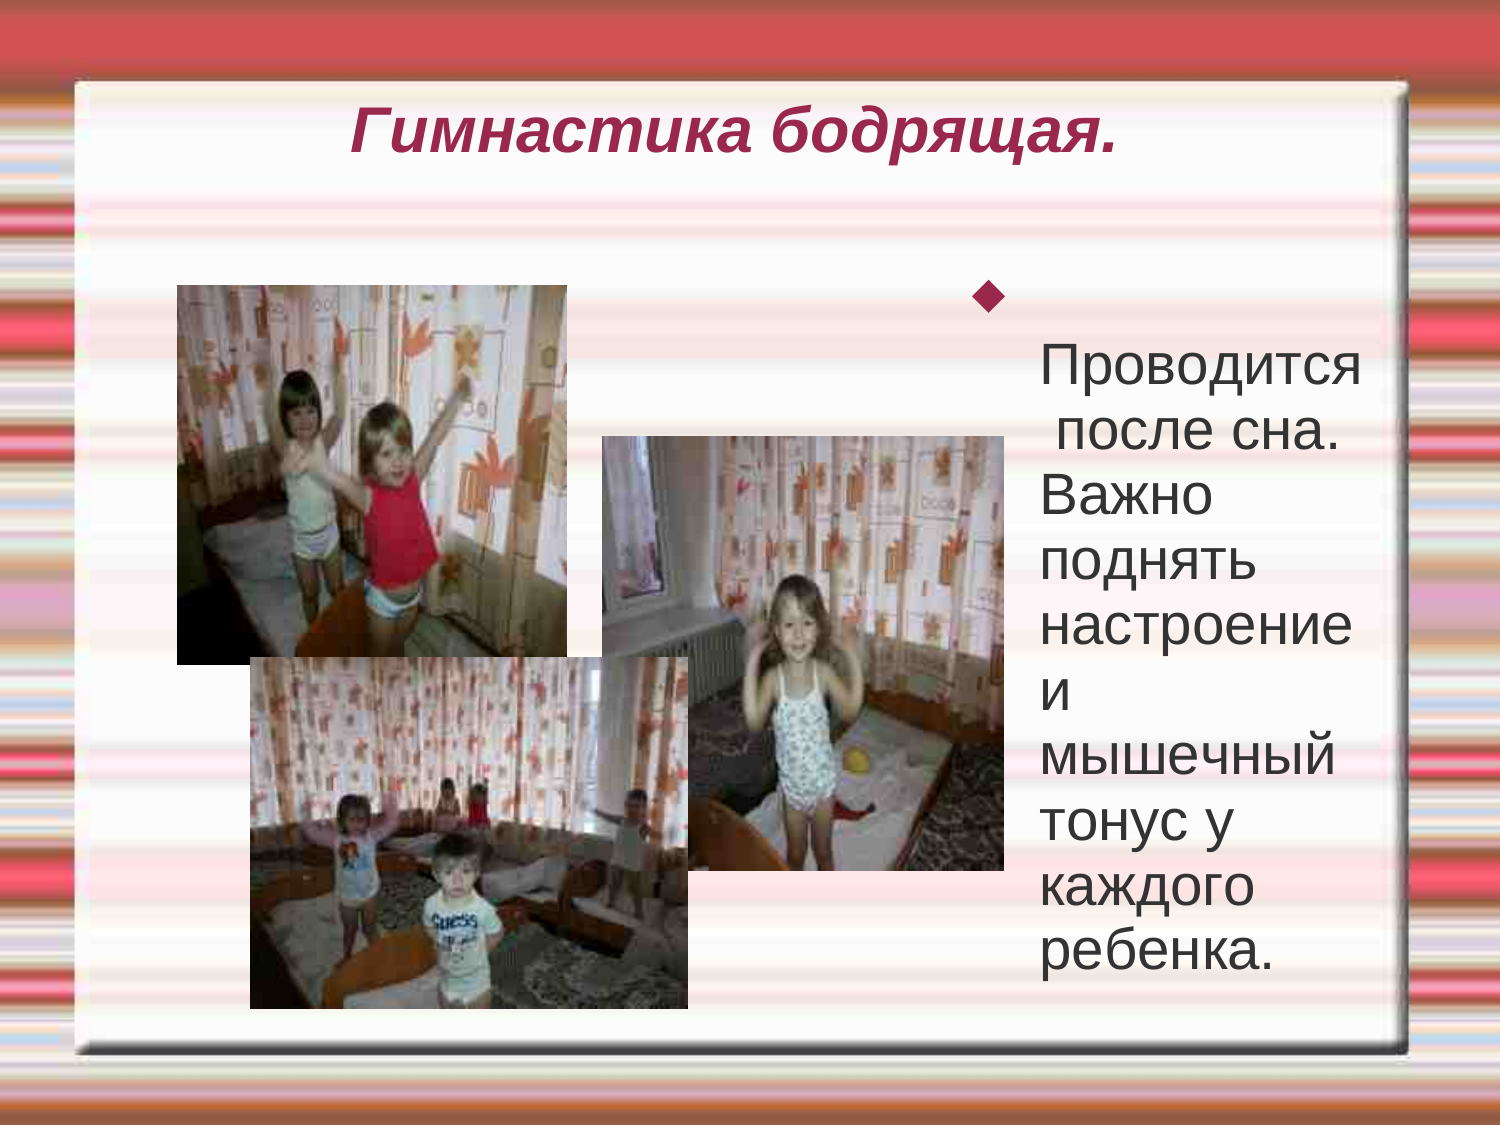

# Гимнастика бодрящая.
 Проводится после сна. Важно поднять настроение и мышечный тонус у каждого ребенка.